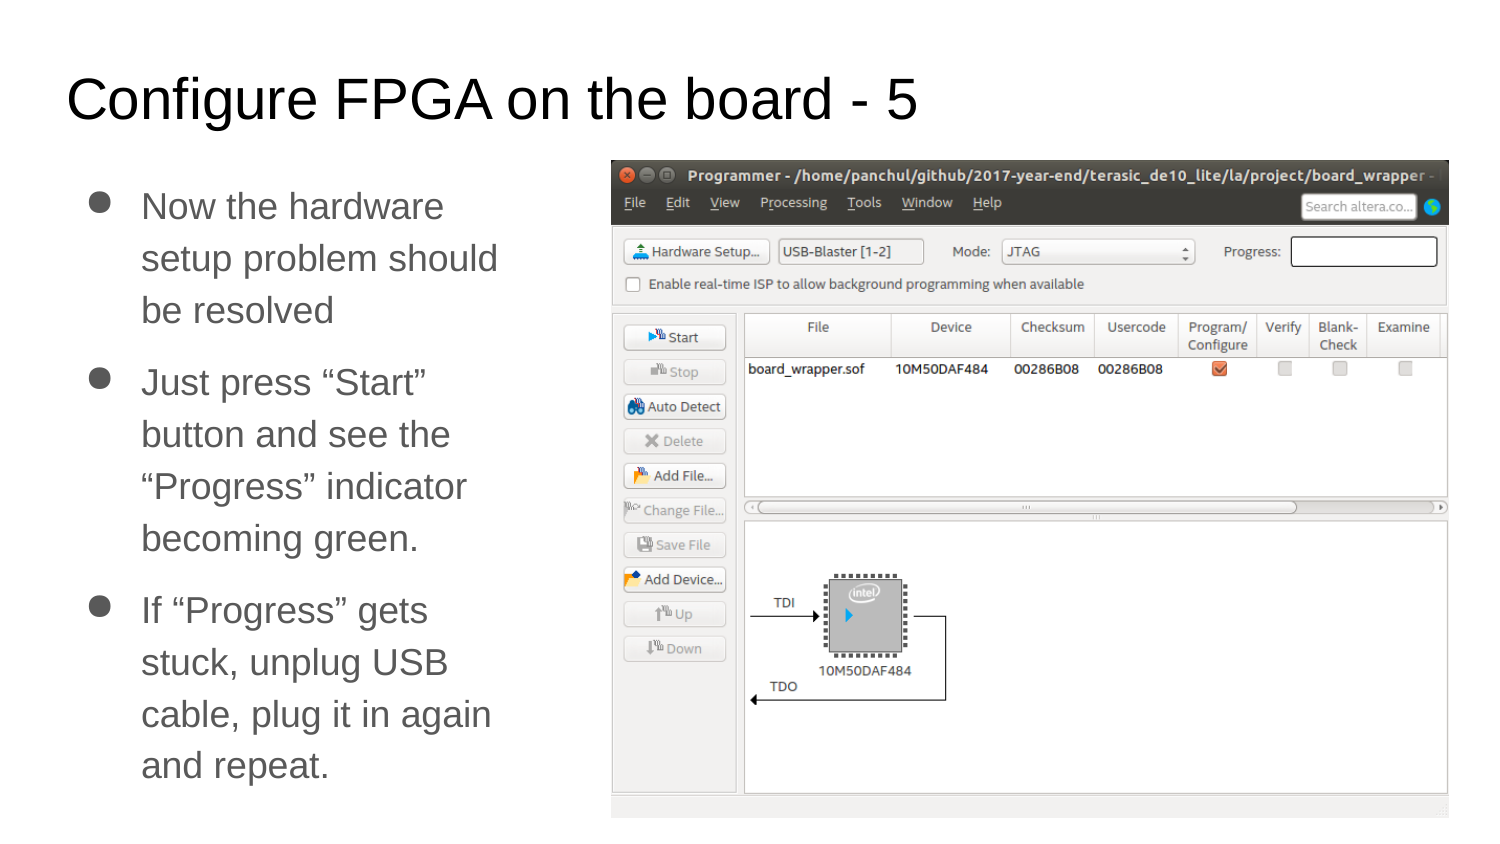

# Configure FPGA on the board - 5
Now the hardware setup problem should be resolved
Just press “Start” button and see the “Progress” indicator becoming green.
If “Progress” gets stuck, unplug USB cable, plug it in again and repeat.